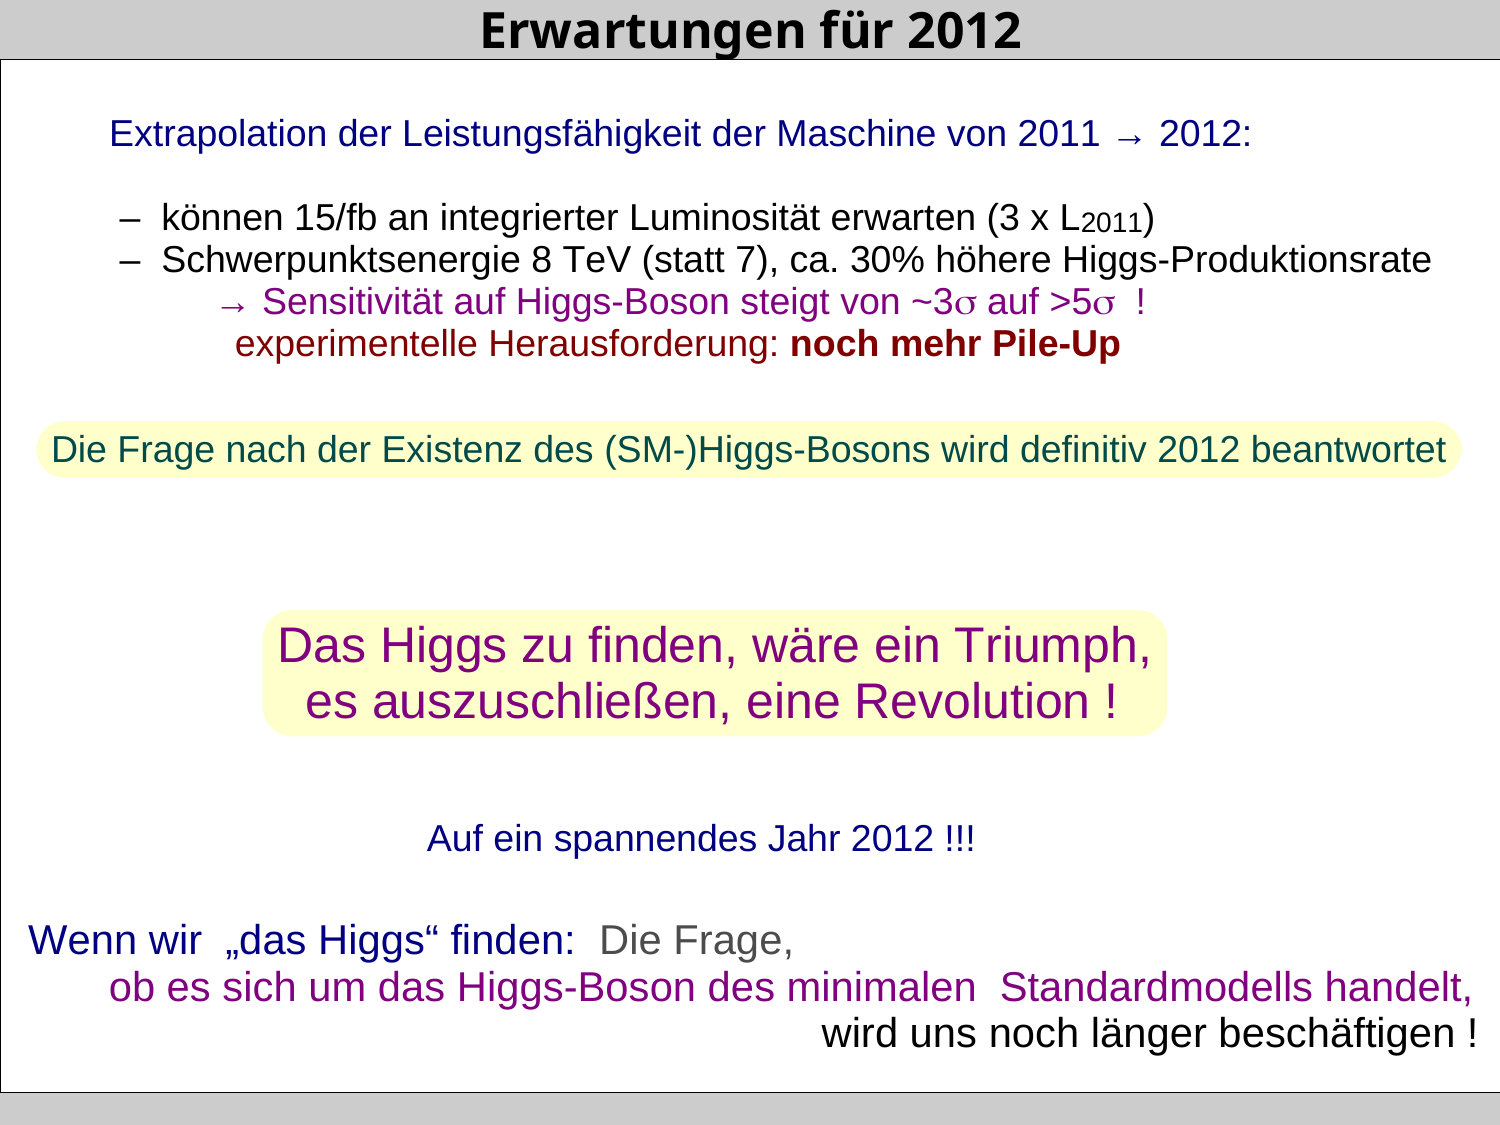

# Erwartungen für 2012
Extrapolation der Leistungsfähigkeit der Maschine von 2011 → 2012:
 – können 15/fb an integrierter Luminosität erwarten (3 x L2011)
 – Schwerpunktsenergie 8 TeV (statt 7), ca. 30% höhere Higgs-Produktionsrate
 → Sensitivität auf Higgs-Boson steigt von ~3s auf >5s !
 experimentelle Herausforderung: noch mehr Pile-Up
Die Frage nach der Existenz des (SM-)Higgs-Bosons wird definitiv 2012 beantwortet
Das Higgs zu finden, wäre ein Triumph,
 es auszuschließen, eine Revolution !
Auf ein spannendes Jahr 2012 !!!
Wenn wir „das Higgs“ finden: Die Frage,
 ob es sich um das Higgs-Boson des minimalen Standardmodells handelt,
 wird uns noch länger beschäftigen !